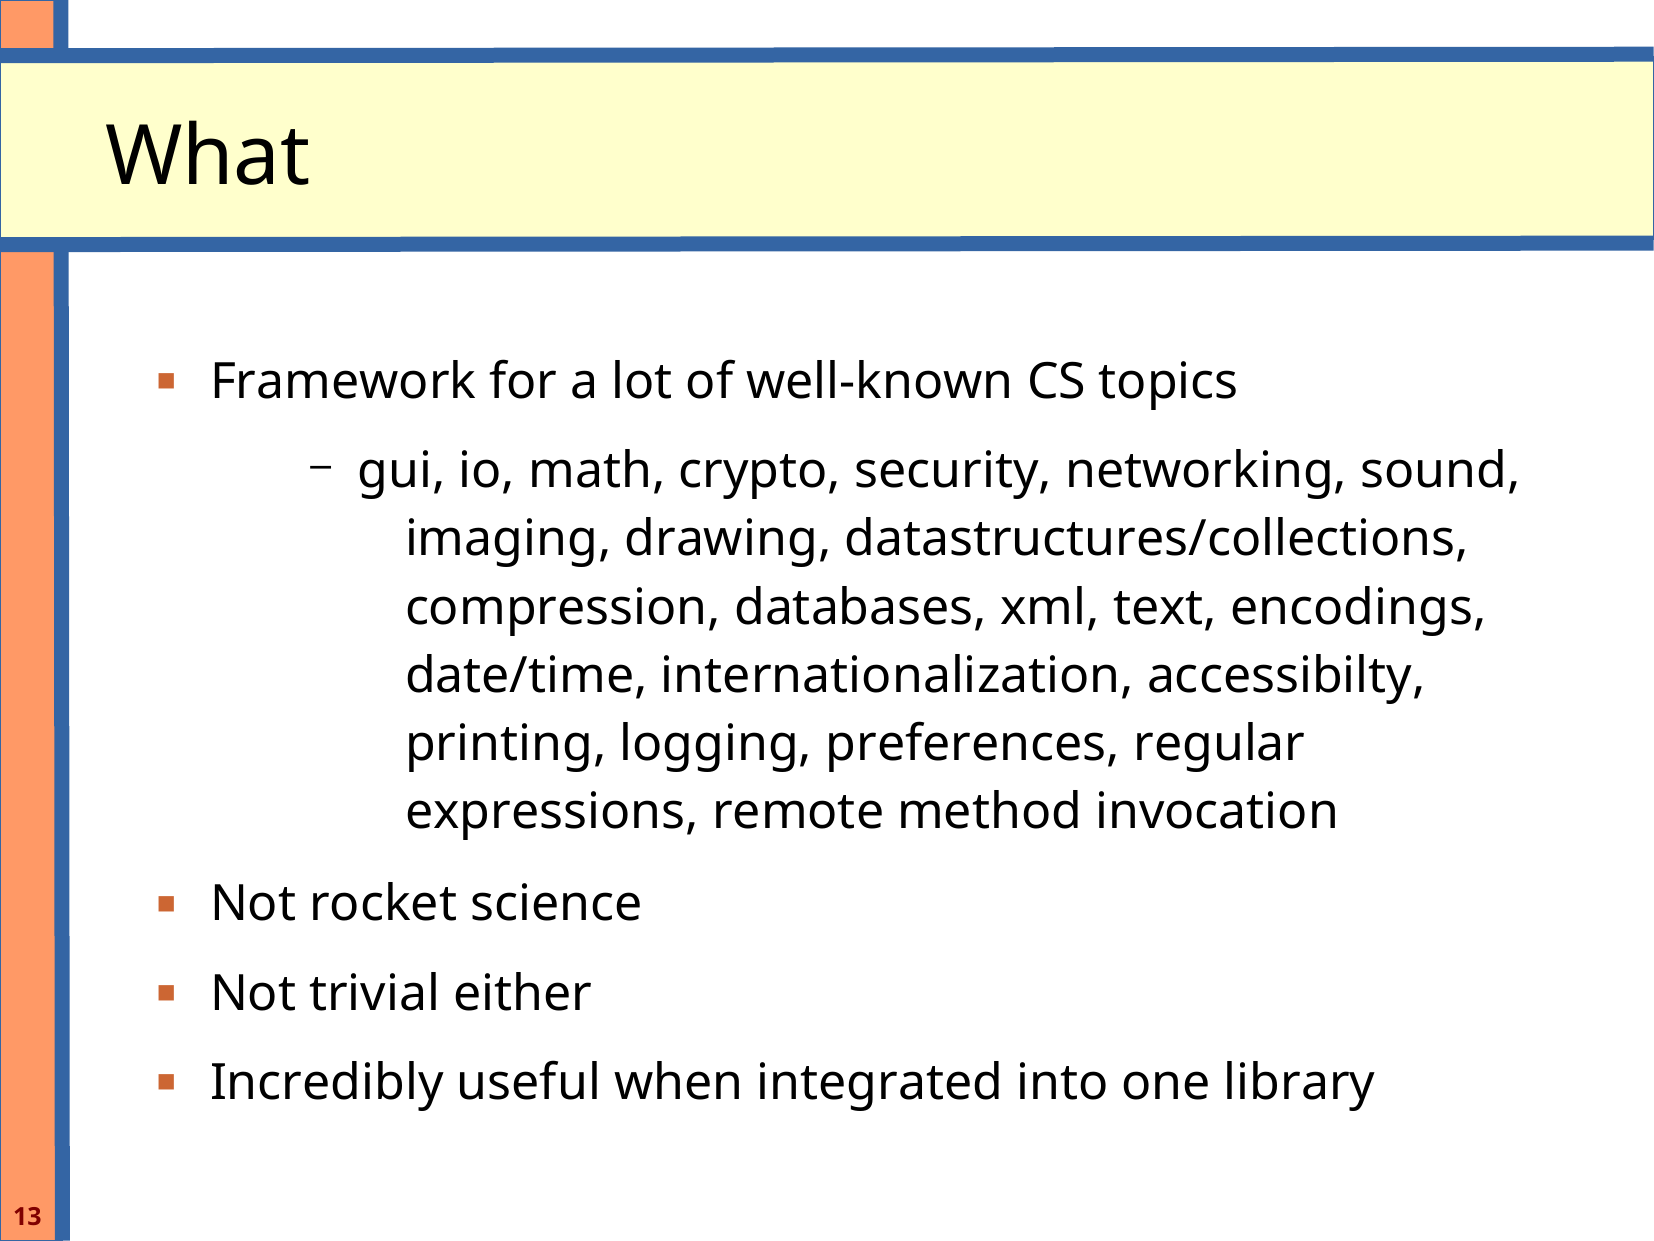

# What
Framework for a lot of well-known CS topics
gui, io, math, crypto, security, networking, sound, imaging, drawing, datastructures/collections, compression, databases, xml, text, encodings, date/time, internationalization, accessibilty, printing, logging, preferences, regular expressions, remote method invocation
Not rocket science
Not trivial either
Incredibly useful when integrated into one library